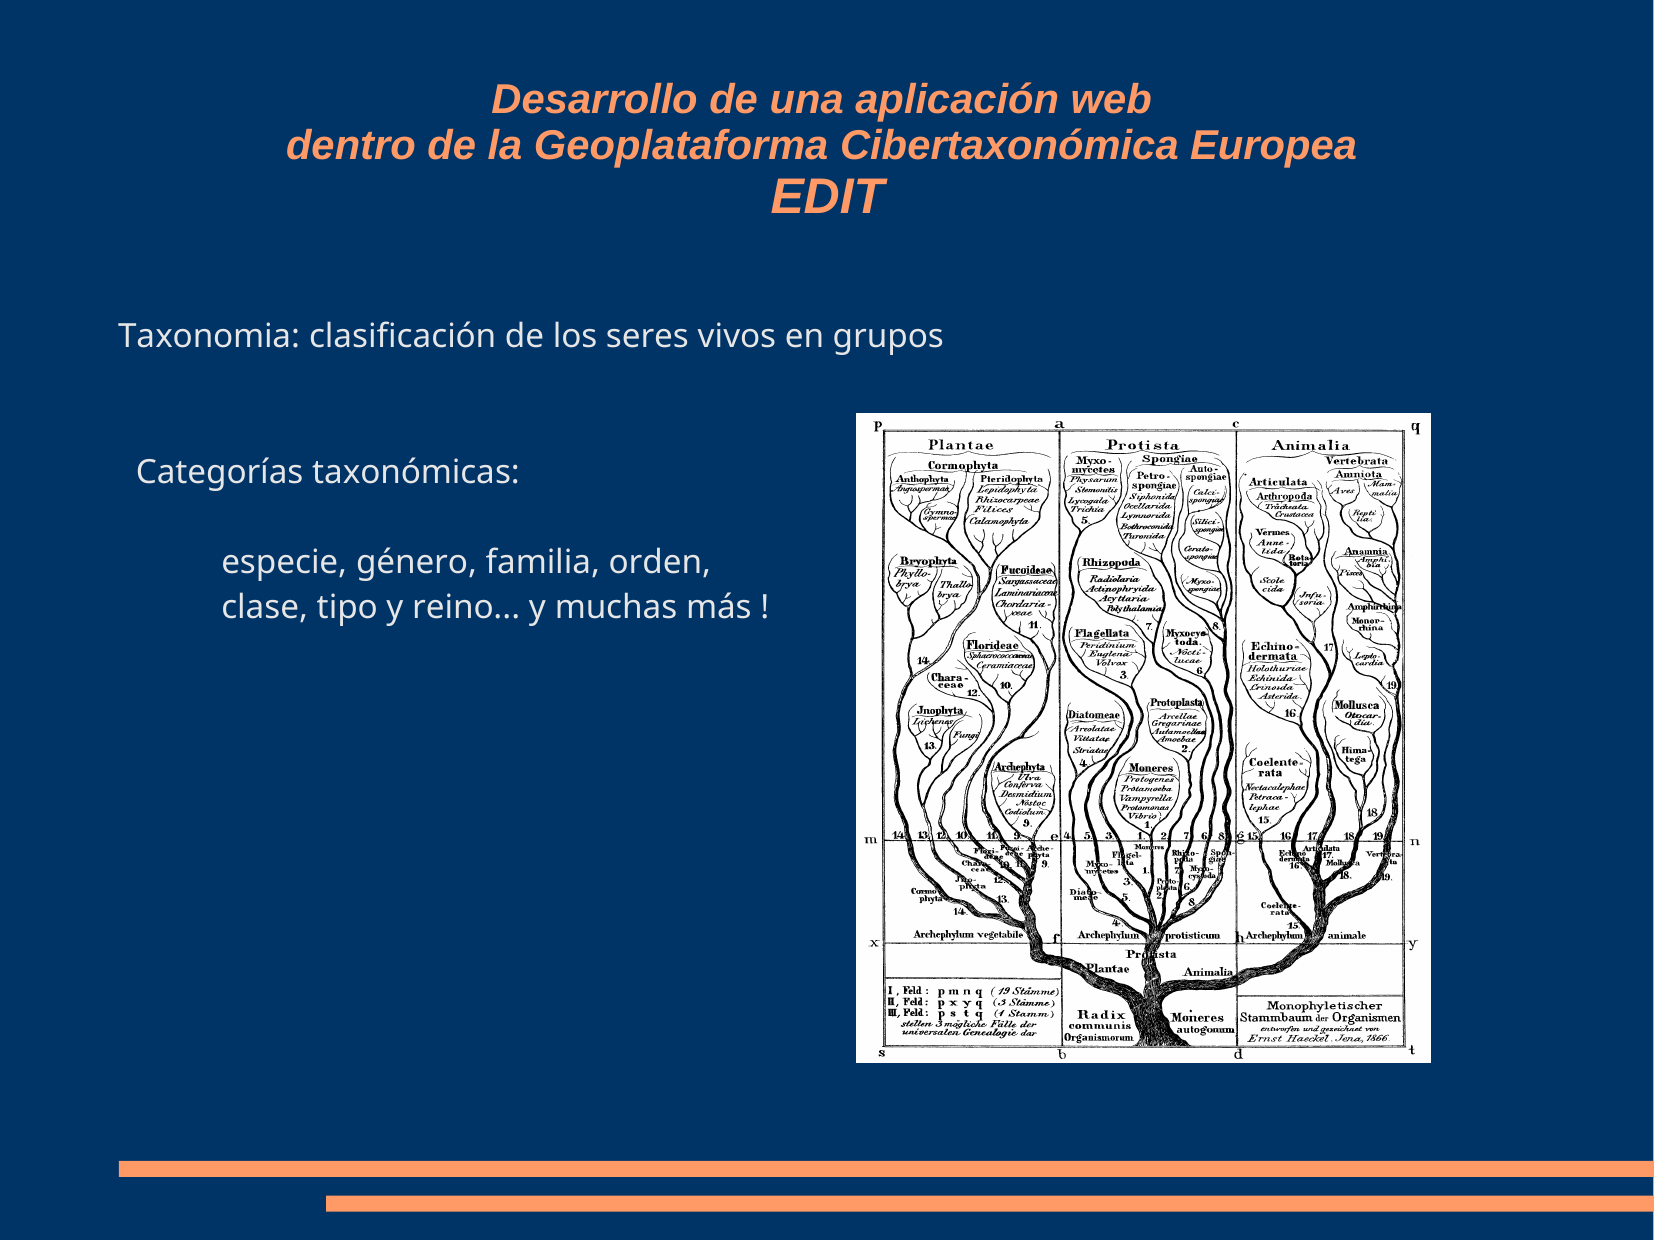

# Desarrollo de una aplicación web dentro de la Geoplataforma Cibertaxonómica Europea EDIT
Taxonomia: clasificación de los seres vivos en grupos
Categorías taxonómicas:
 especie, género, familia, orden,
 clase, tipo y reino... y muchas más !